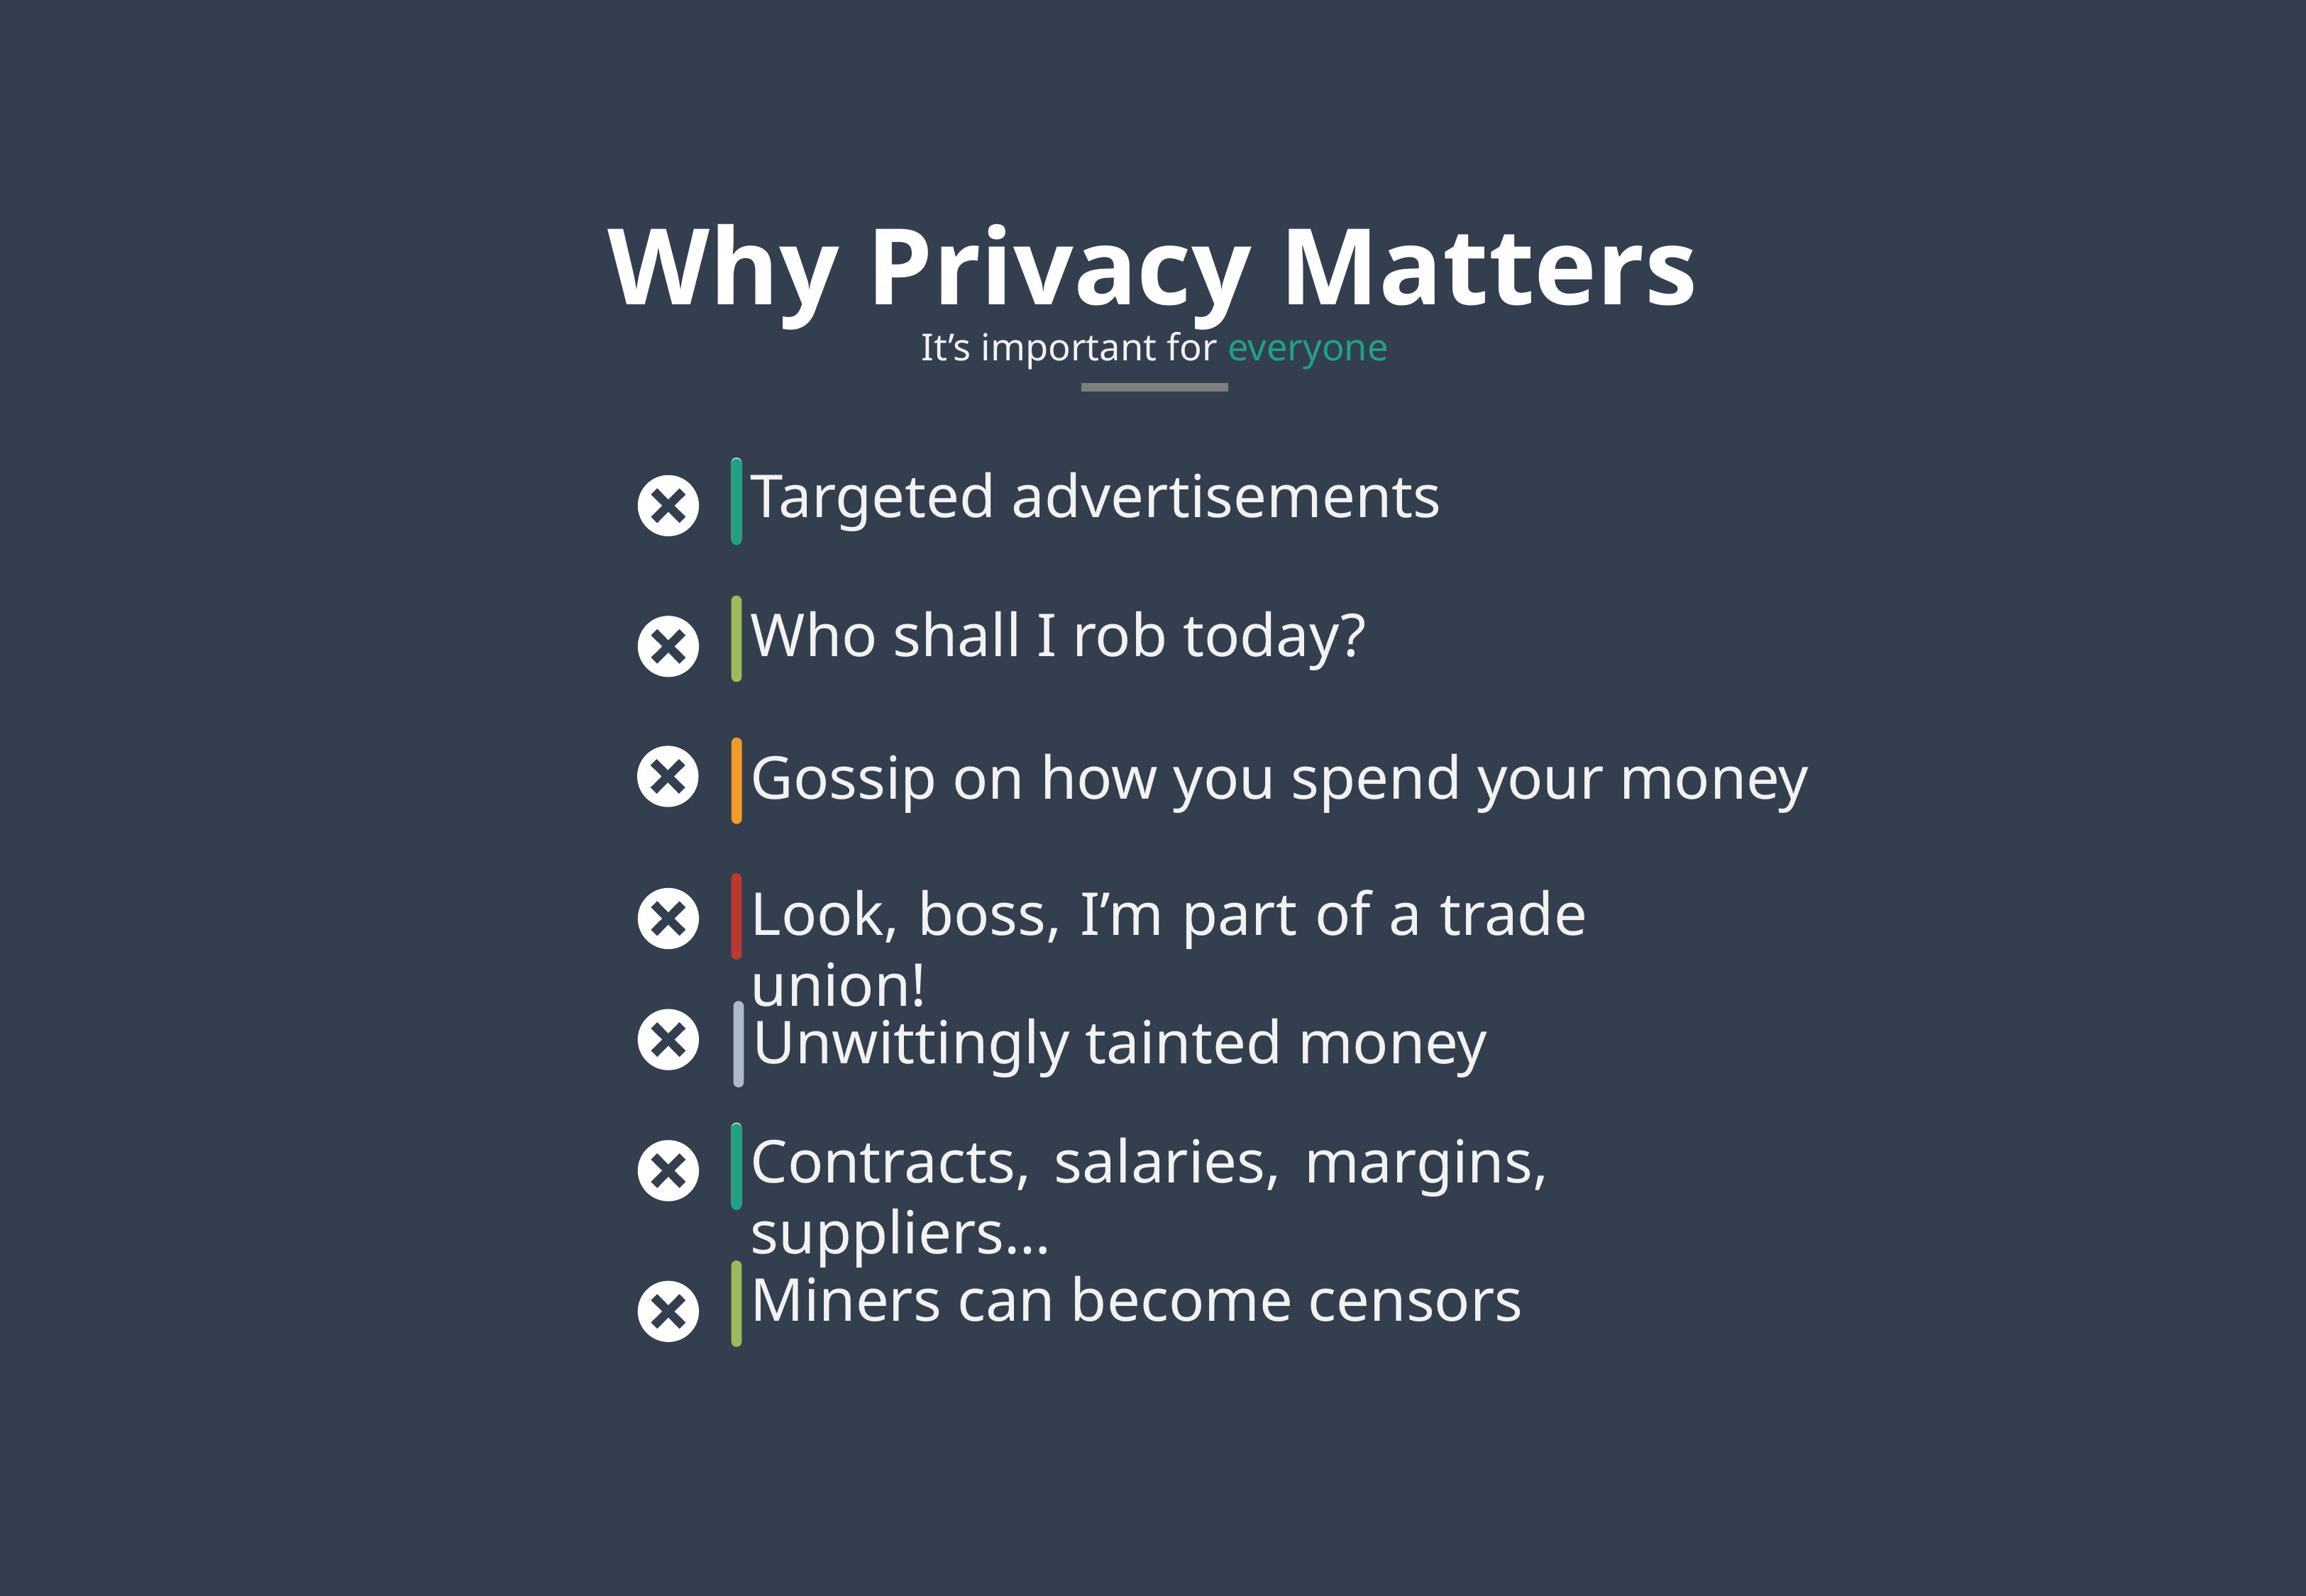

Why Privacy Matters
It’s important for everyone
Targeted advertisements
Who shall I rob today?
Gossip on how you spend your money
Look, boss, I’m part of a trade union!
Unwittingly tainted money
Contracts, salaries, margins, suppliers…
Miners can become censors